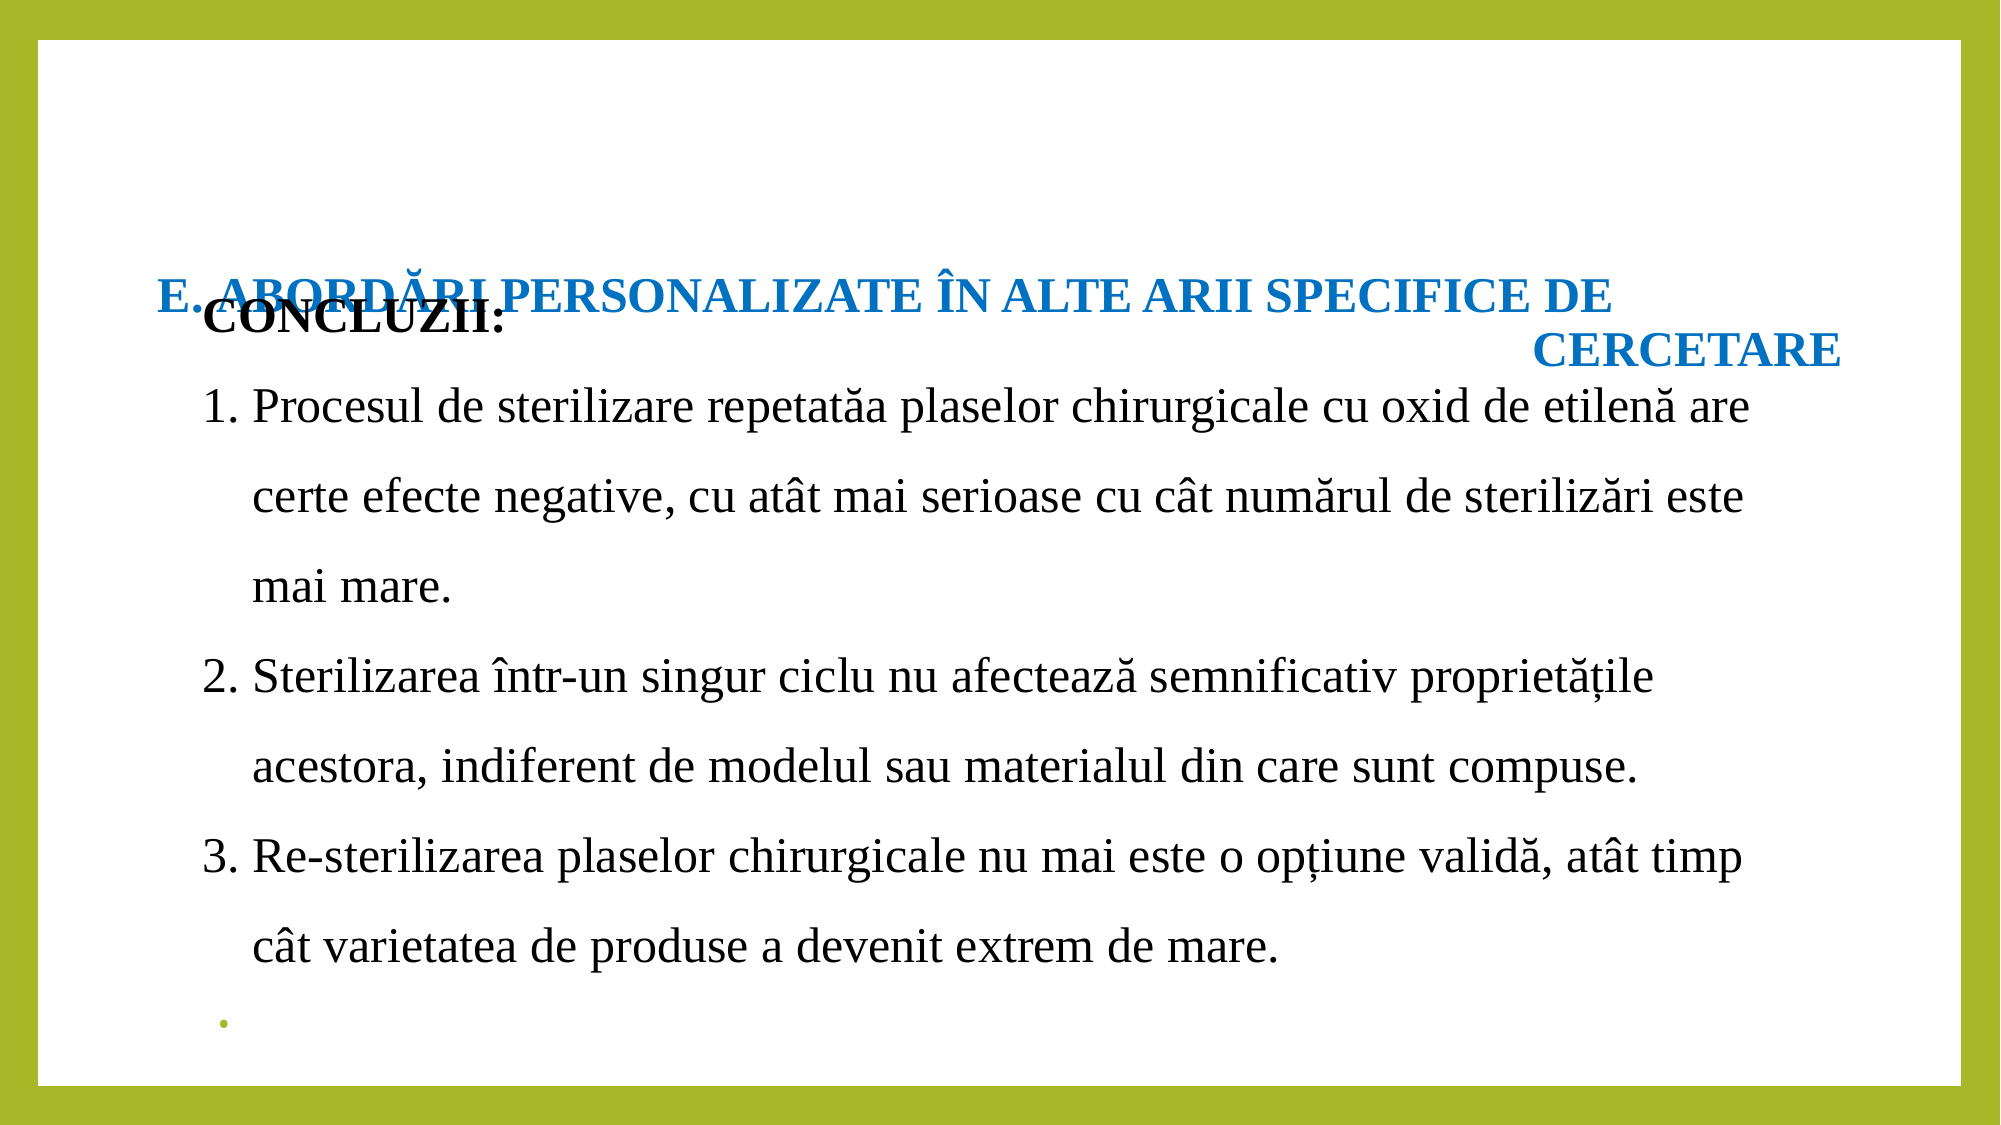

# E. ABORDĂRI PERSONALIZATE ÎN ALTE ARII SPECIFICE DE CERCETARE
CONCLUZII:
1. Procesul de sterilizare repetatăa plaselor chirurgicale cu oxid de etilenă are
 certe efecte negative, cu atât mai serioase cu cât numărul de sterilizări este
 mai mare.
2. Sterilizarea într-un singur ciclu nu afectează semnificativ proprietățile
 acestora, indiferent de modelul sau materialul din care sunt compuse.
3. Re-sterilizarea plaselor chirurgicale nu mai este o opțiune validă, atât timp
 cât varietatea de produse a devenit extrem de mare.